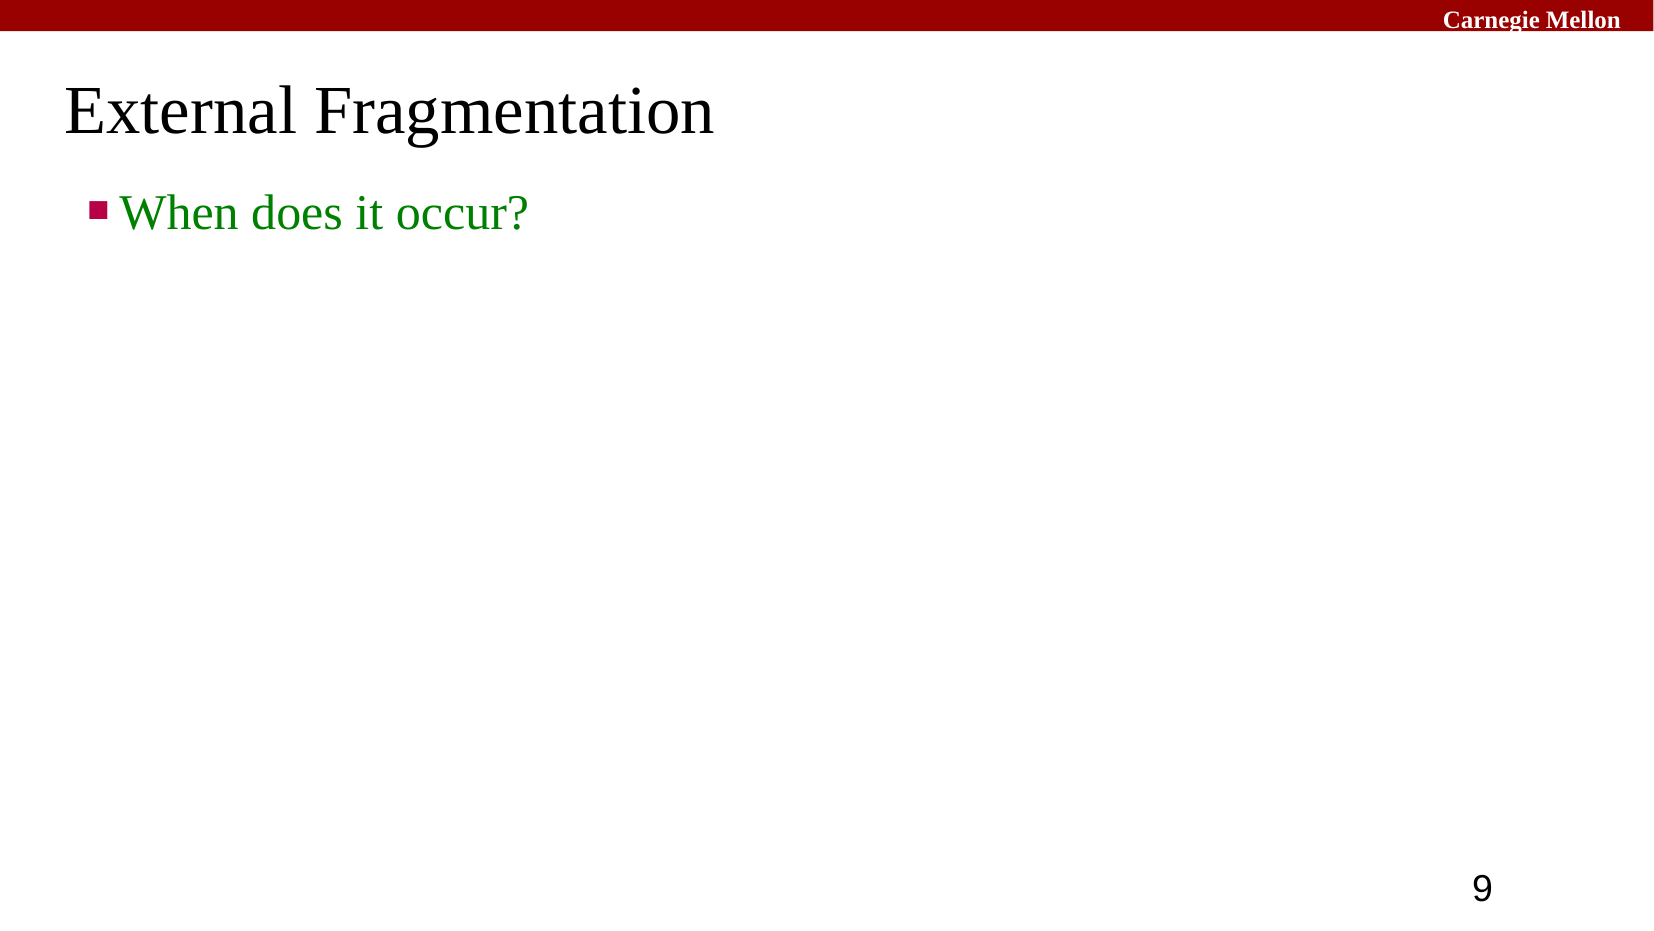

# External Fragmentation
When does it occur?